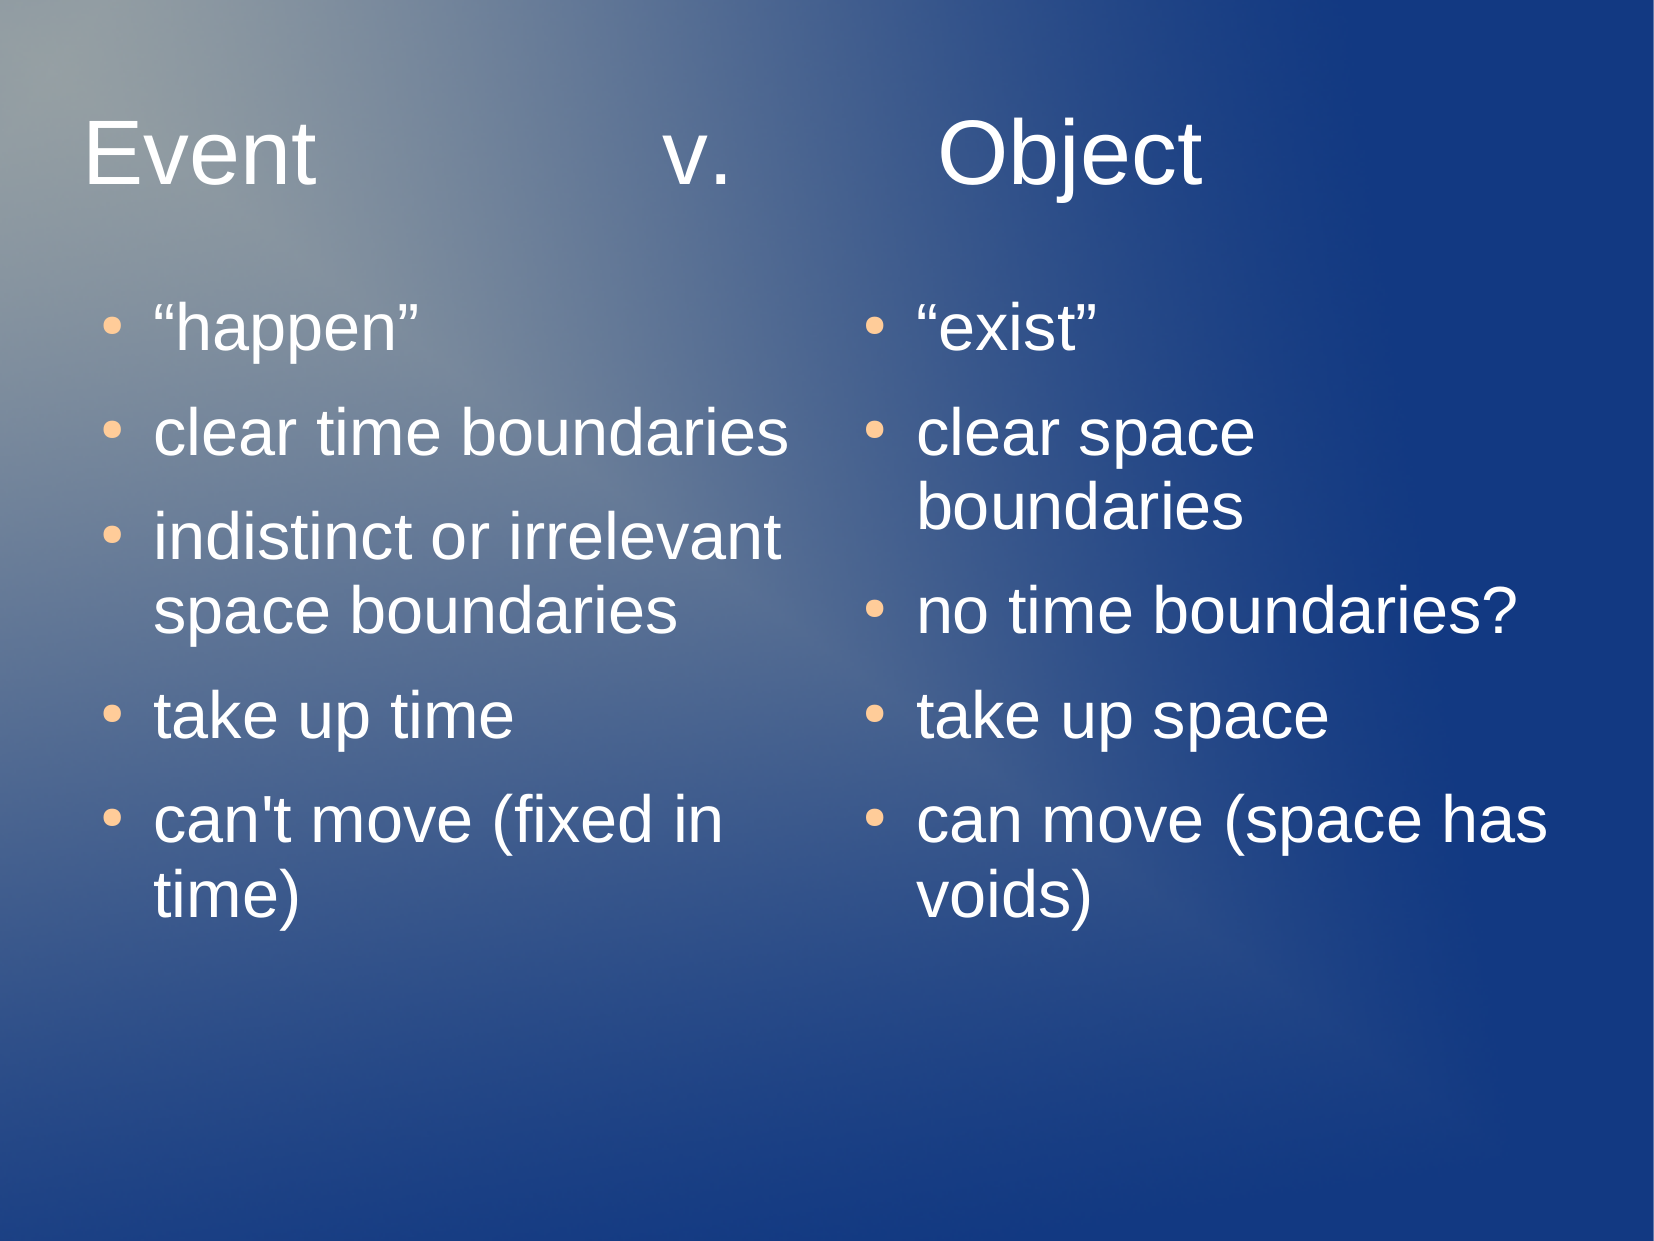

# Event	 v. Object
“happen”
clear time boundaries
indistinct or irrelevant space boundaries
take up time
can't move (fixed in time)
“exist”
clear space boundaries
no time boundaries?
take up space
can move (space has voids)